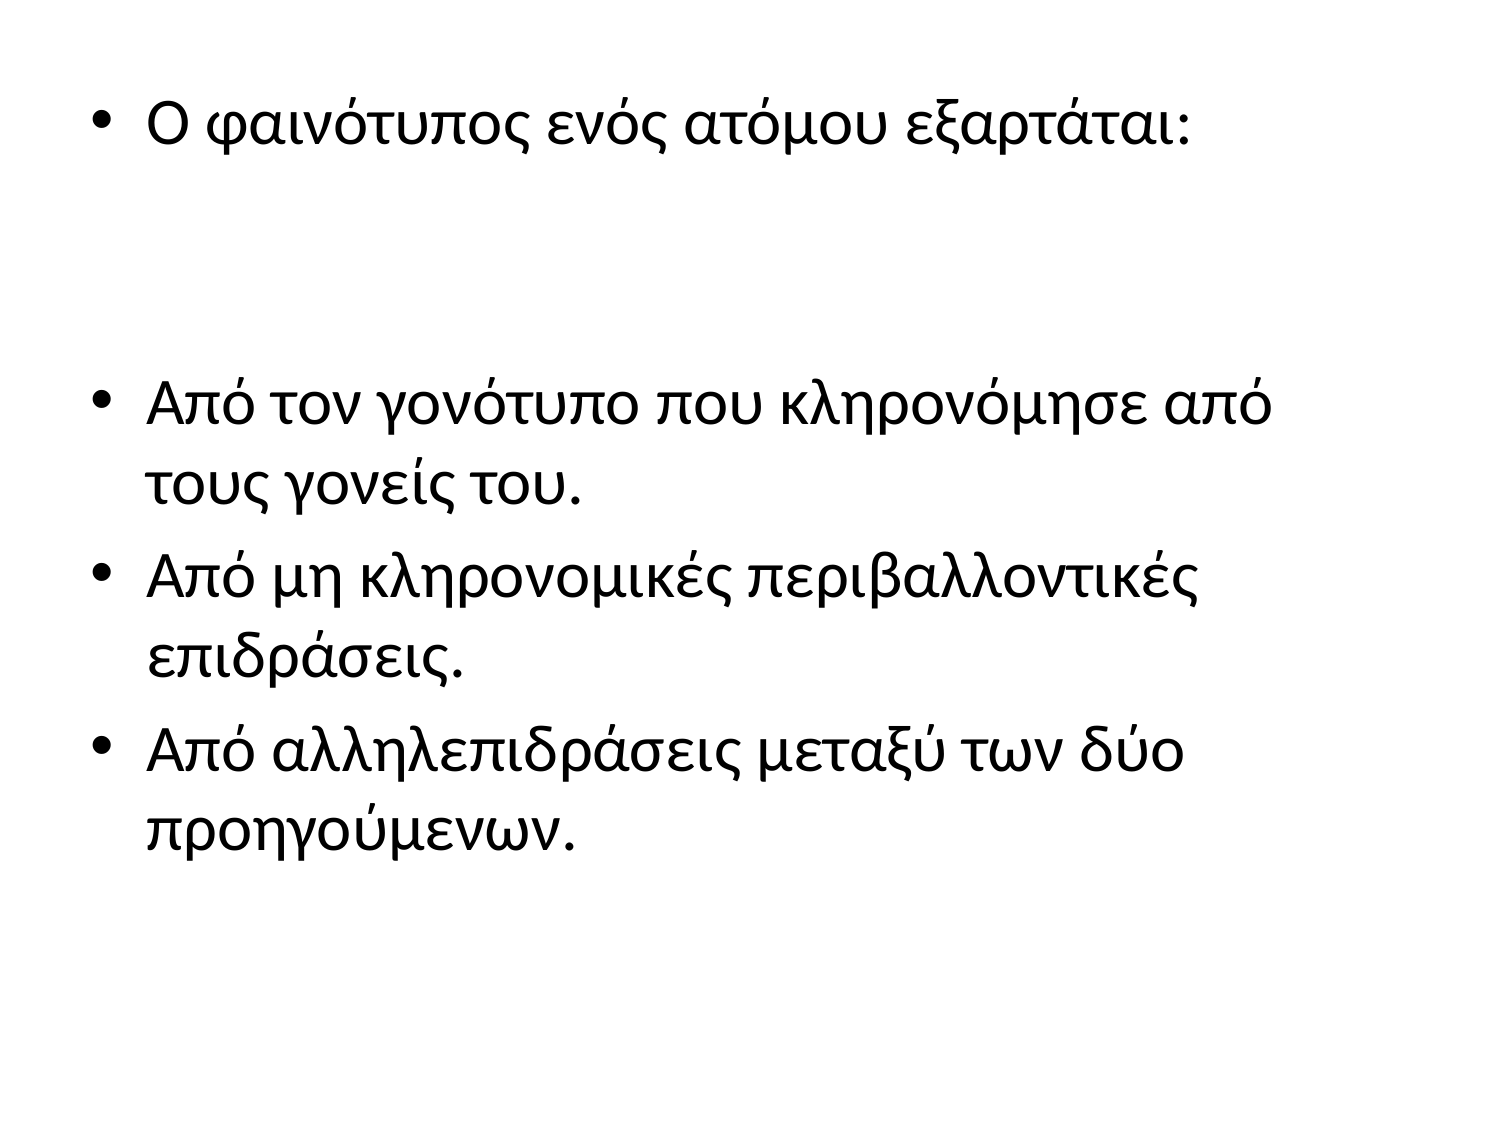

# Ο φαινότυπος ενός ατόμου εξαρτάται:
Από τον γονότυπο που κληρονόμησε από τους γονείς του.
Από μη κληρονομικές περιβαλλοντικές επιδράσεις.
Από αλληλεπιδράσεις μεταξύ των δύο προηγούμενων.